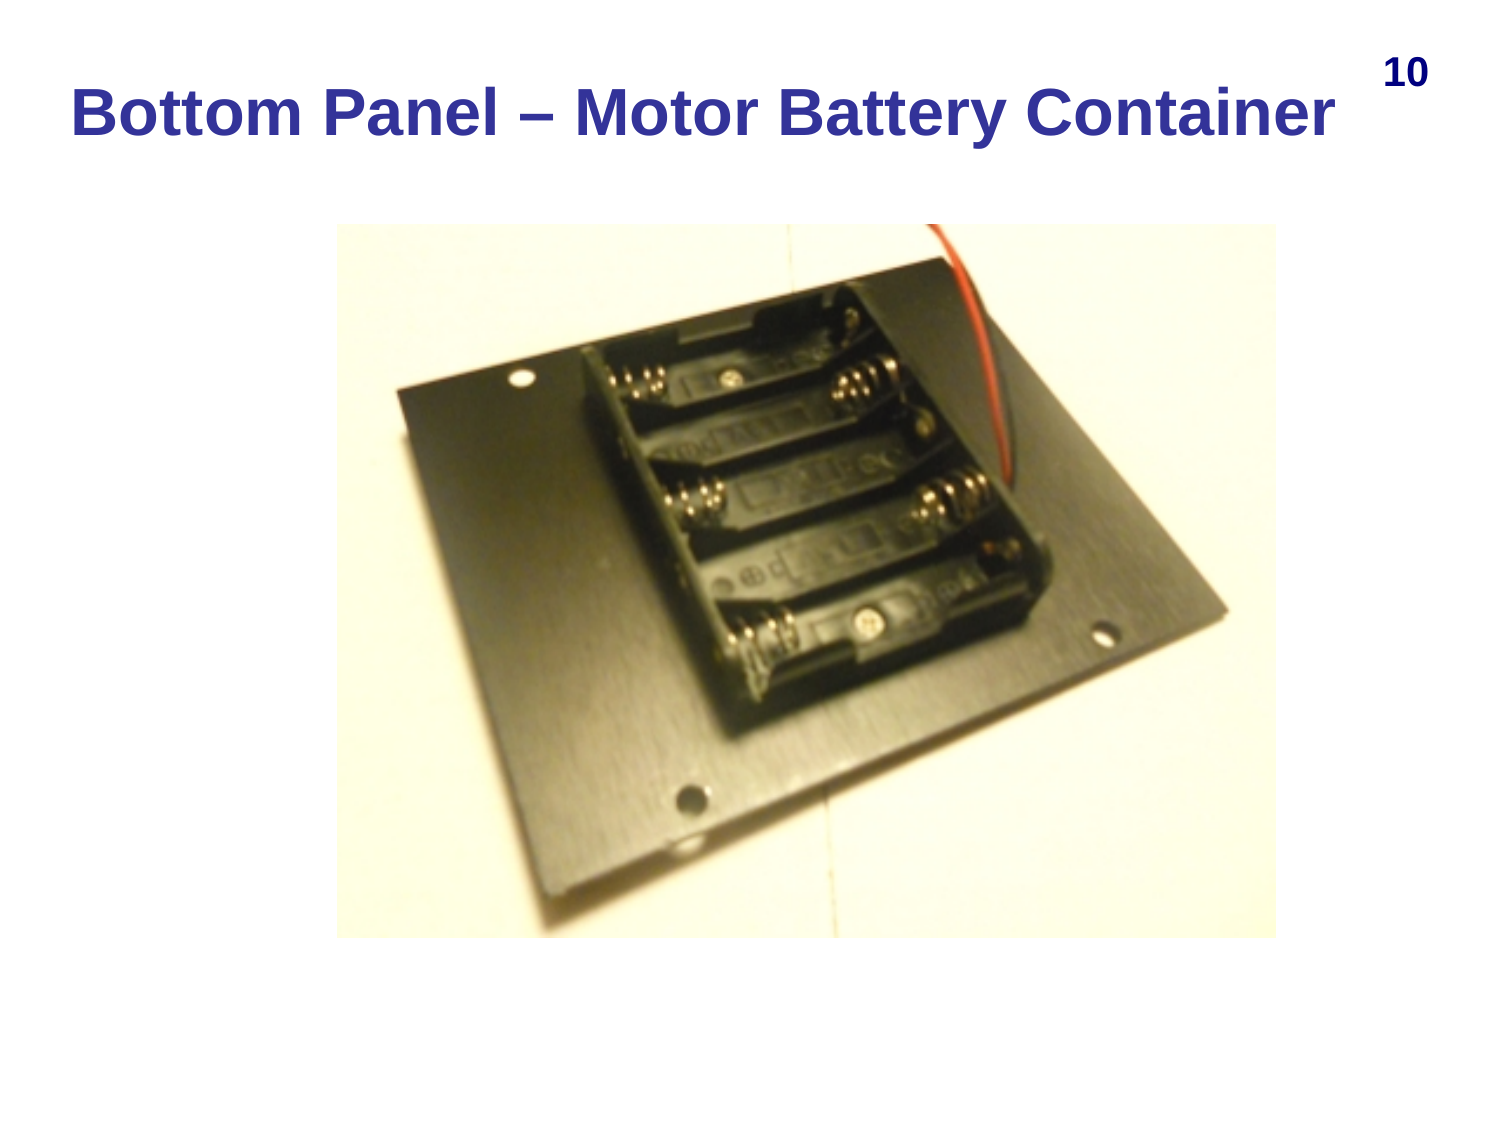

10
# Bottom Panel – Motor Battery Container